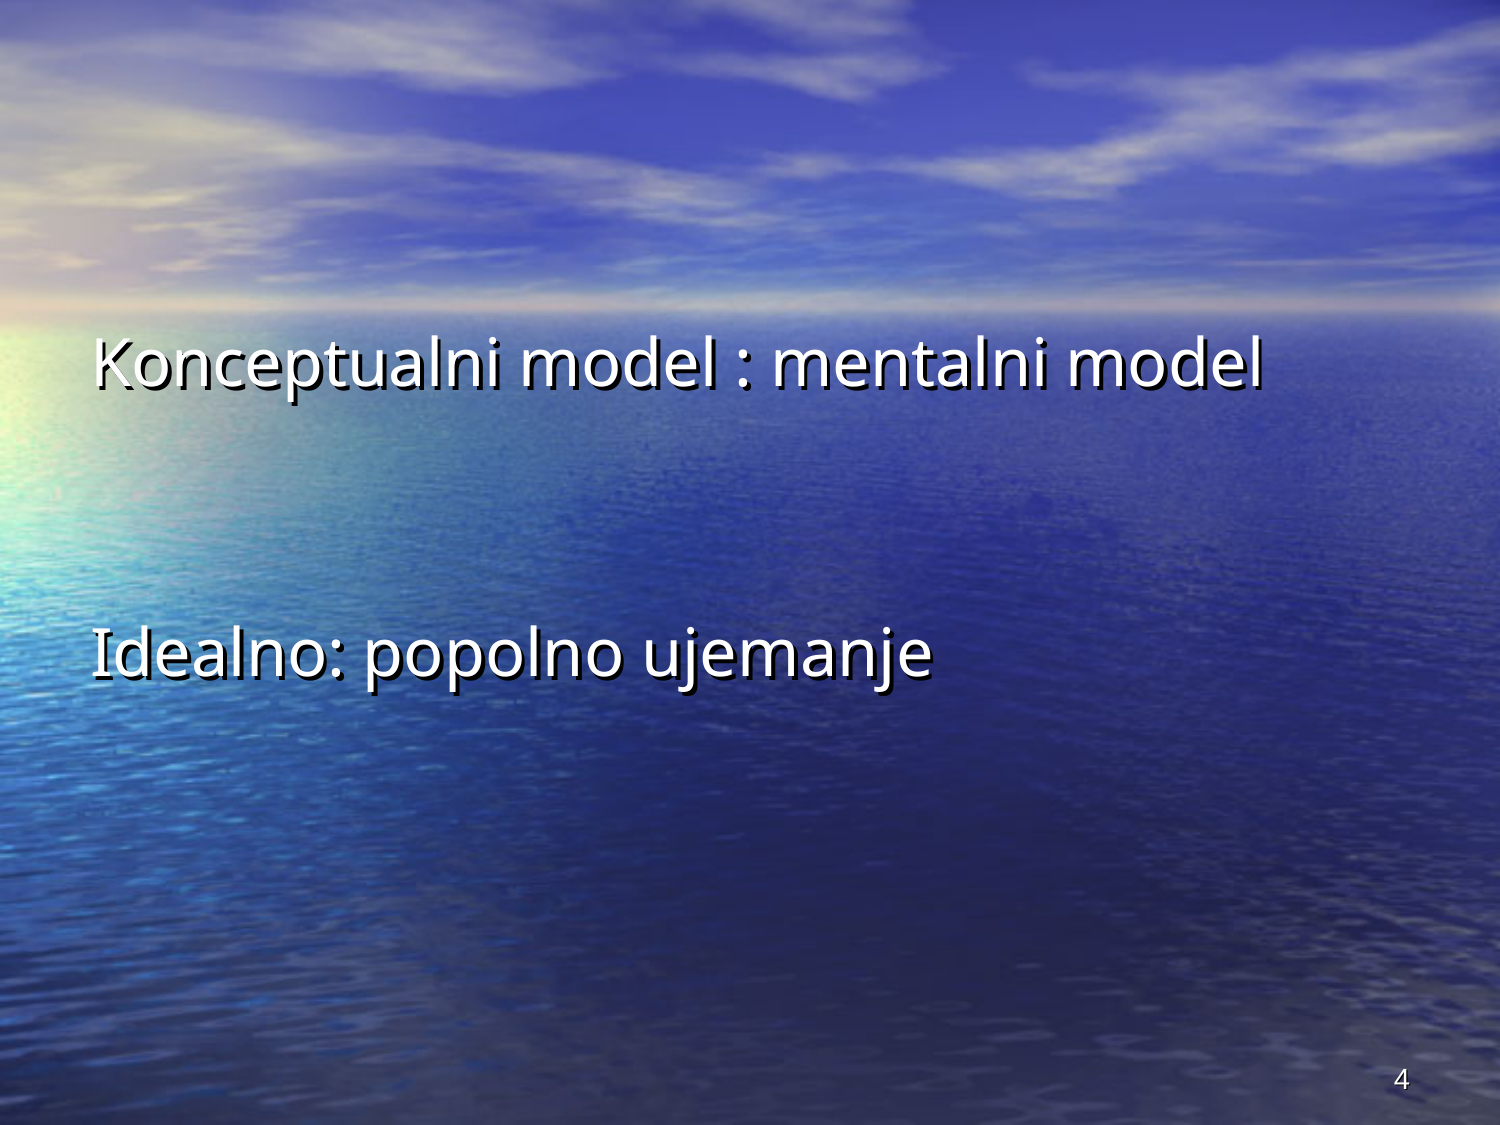

#
Konceptualni model : mentalni model
Idealno: popolno ujemanje